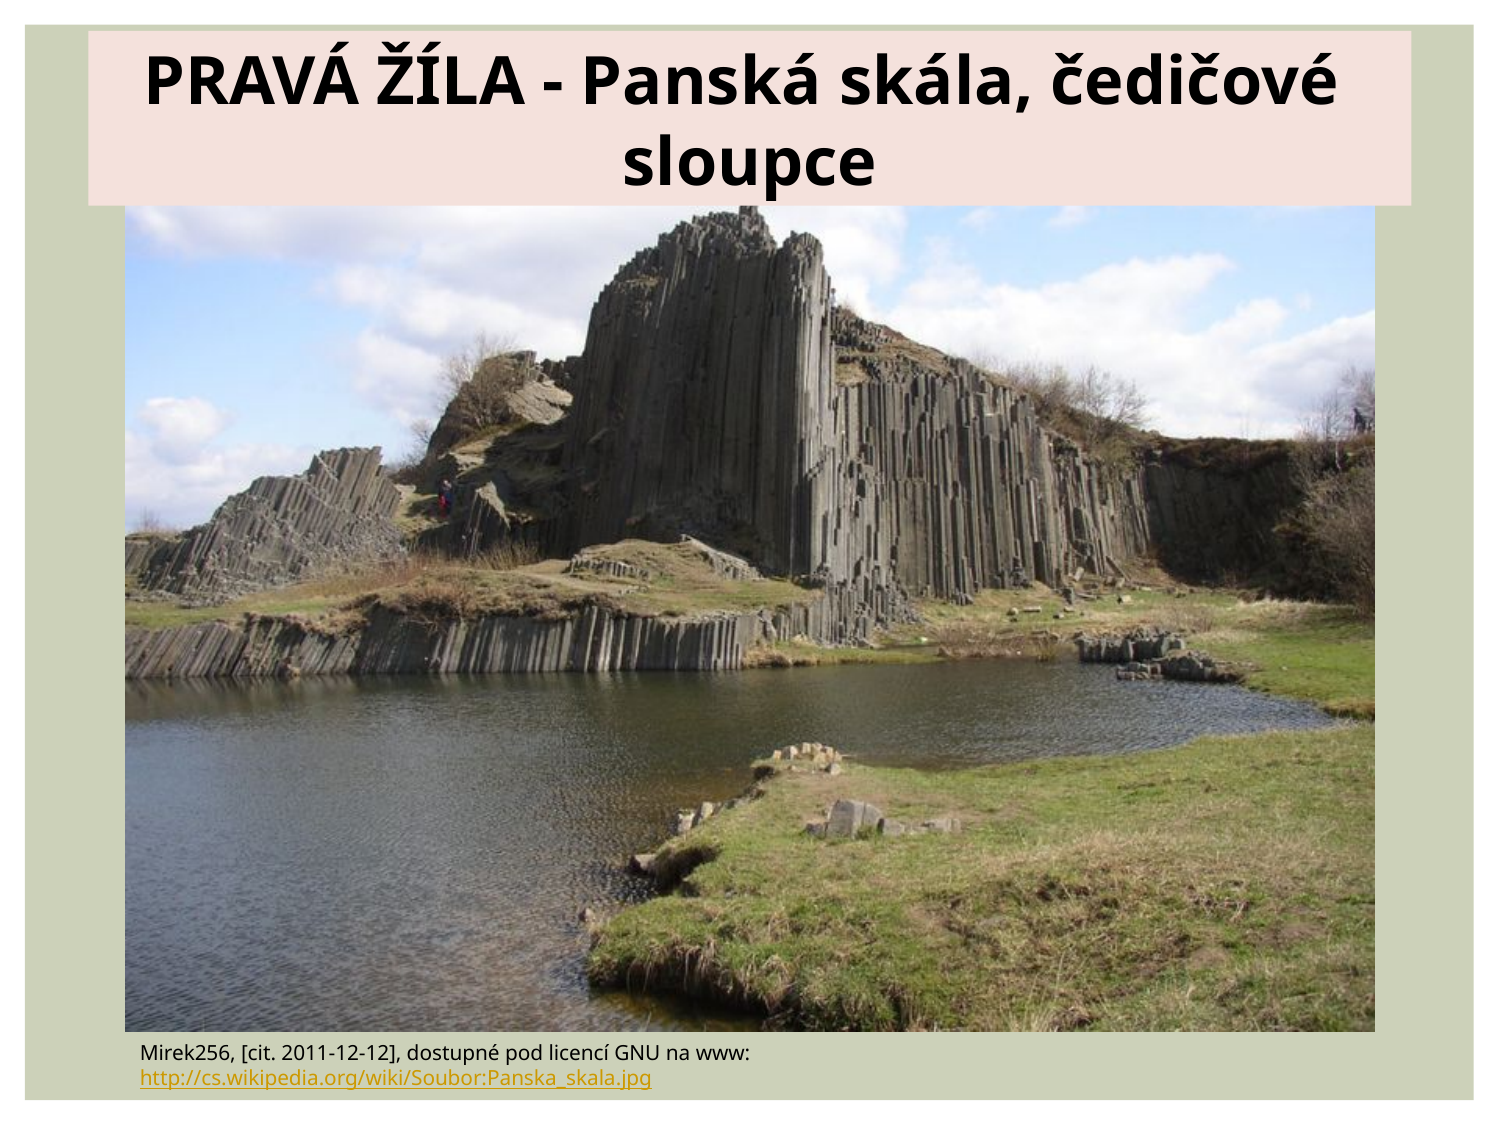

PRAVÁ ŽÍLA - Panská skála, čedičové sloupce
Mirek256, [cit. 2011-12-12], dostupné pod licencí GNU na www:
http://cs.wikipedia.org/wiki/Soubor:Panska_skala.jpg